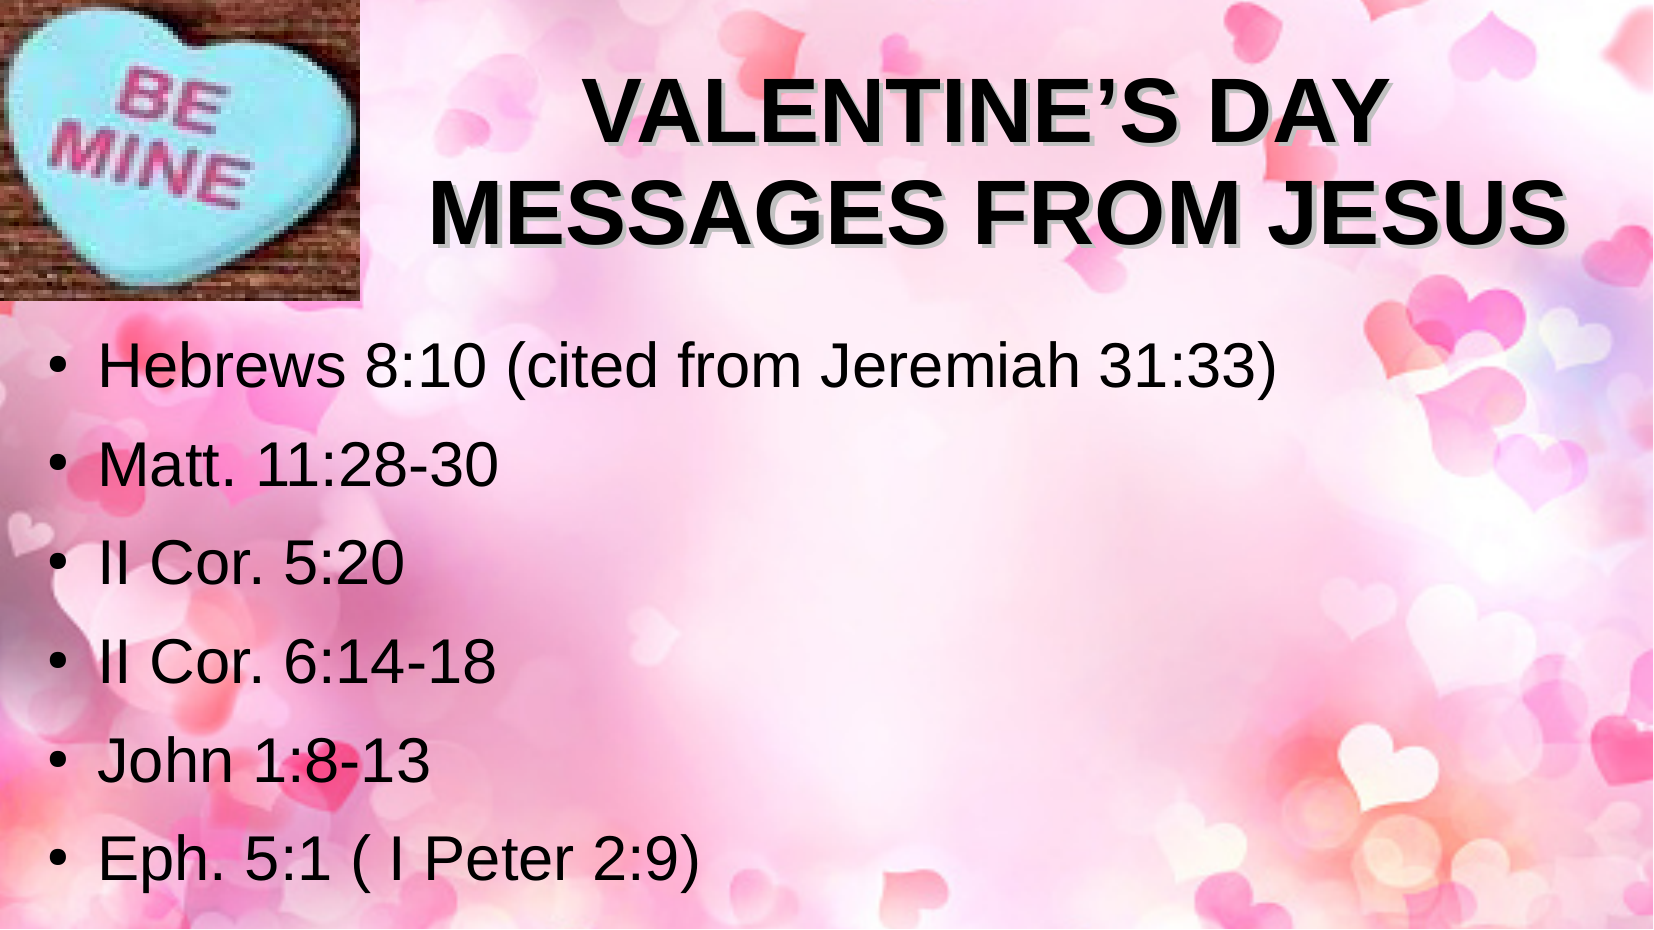

# VALENTINE’S DAY MESSAGES FROM JESUS
Hebrews 8:10 (cited from Jeremiah 31:33)
Matt. 11:28-30
II Cor. 5:20
II Cor. 6:14-18
John 1:8-13
Eph. 5:1 ( I Peter 2:9)